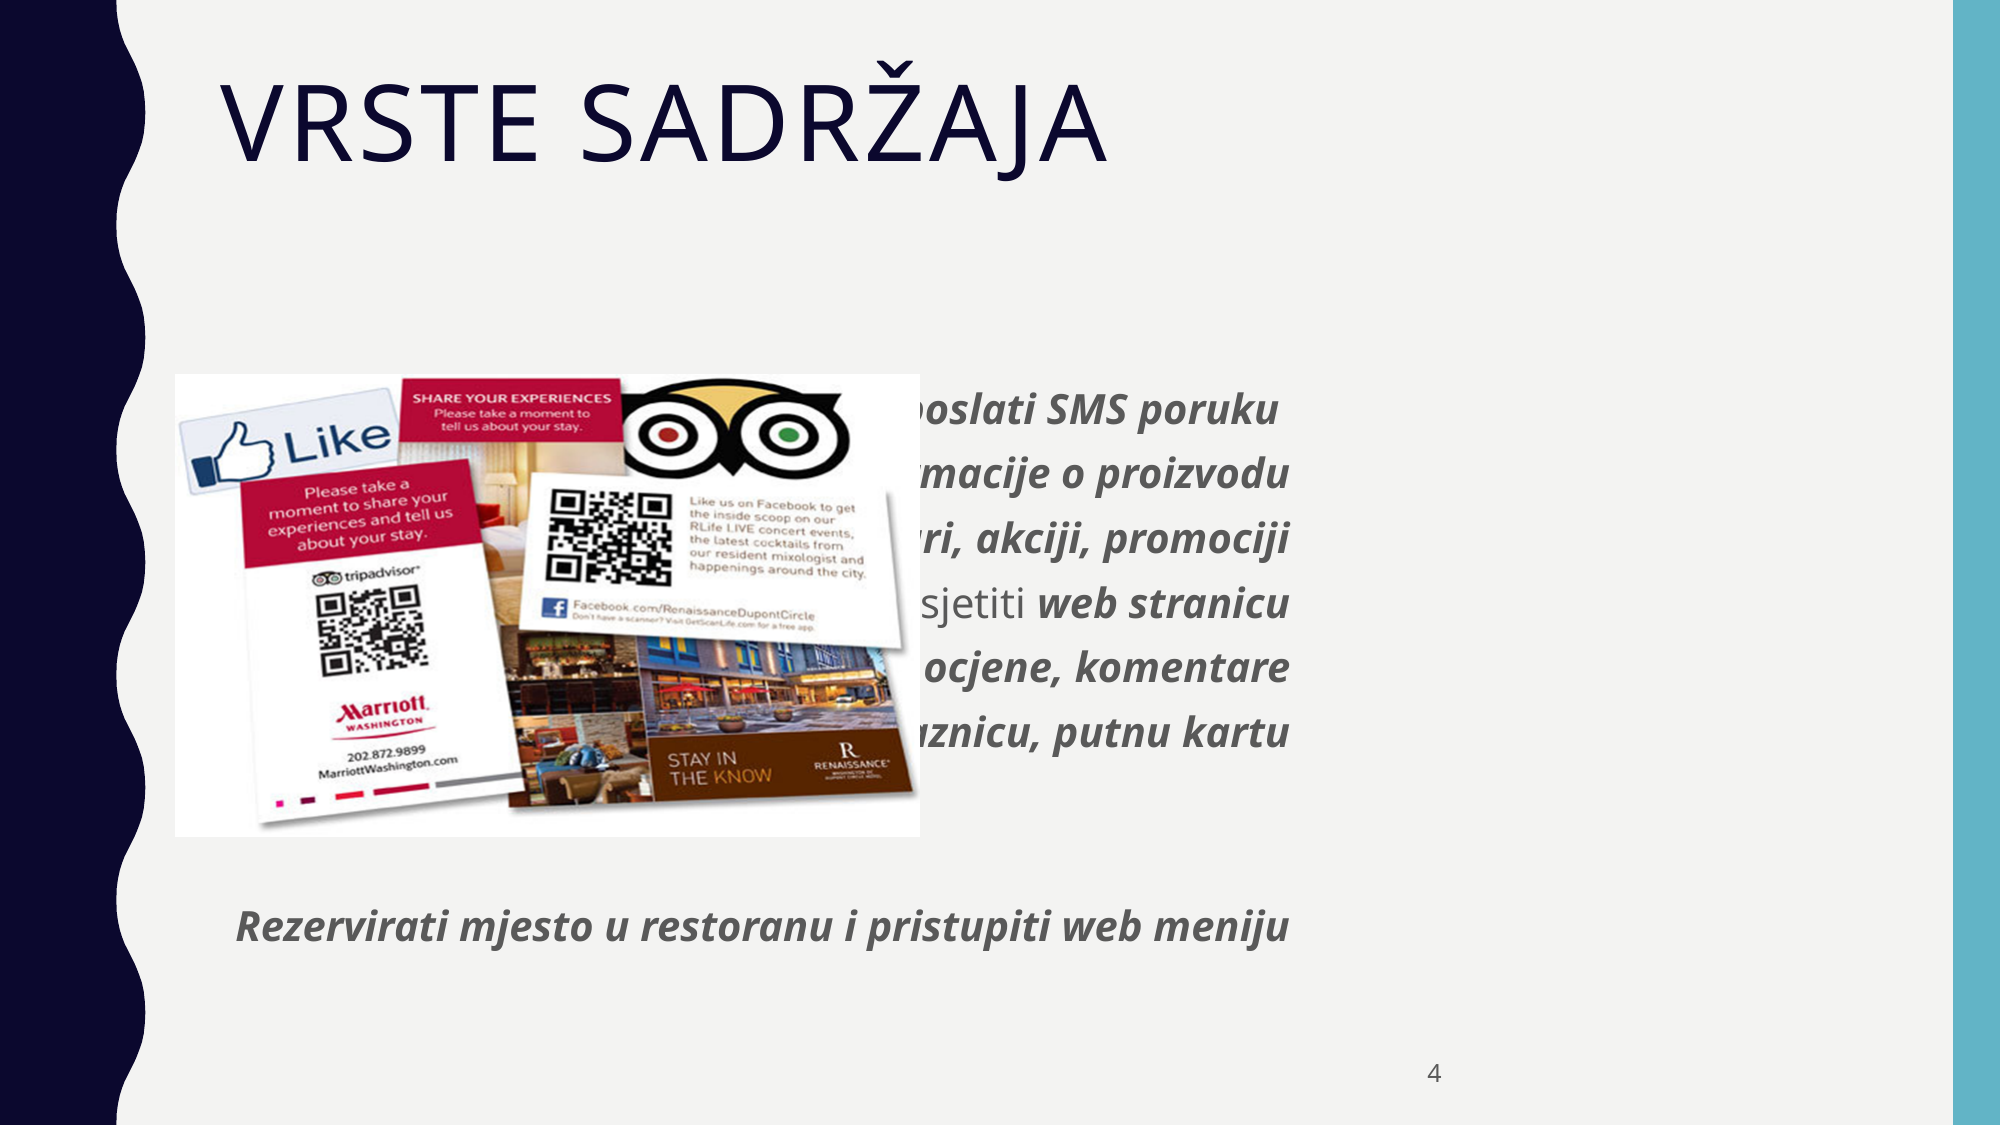

# Vrste sadržaja
Pomoću QR koda možete poslati SMS poruku
pročitati dodatne informacije o proizvodu
sudjelovati u nagradnoj igri, akciji, promociji
posjetiti web stranicu
dati preporuke, ocjene, komentare
kupiti ulaznicu, putnu kartu
Rezervirati mjesto u restoranu i pristupiti web meniju